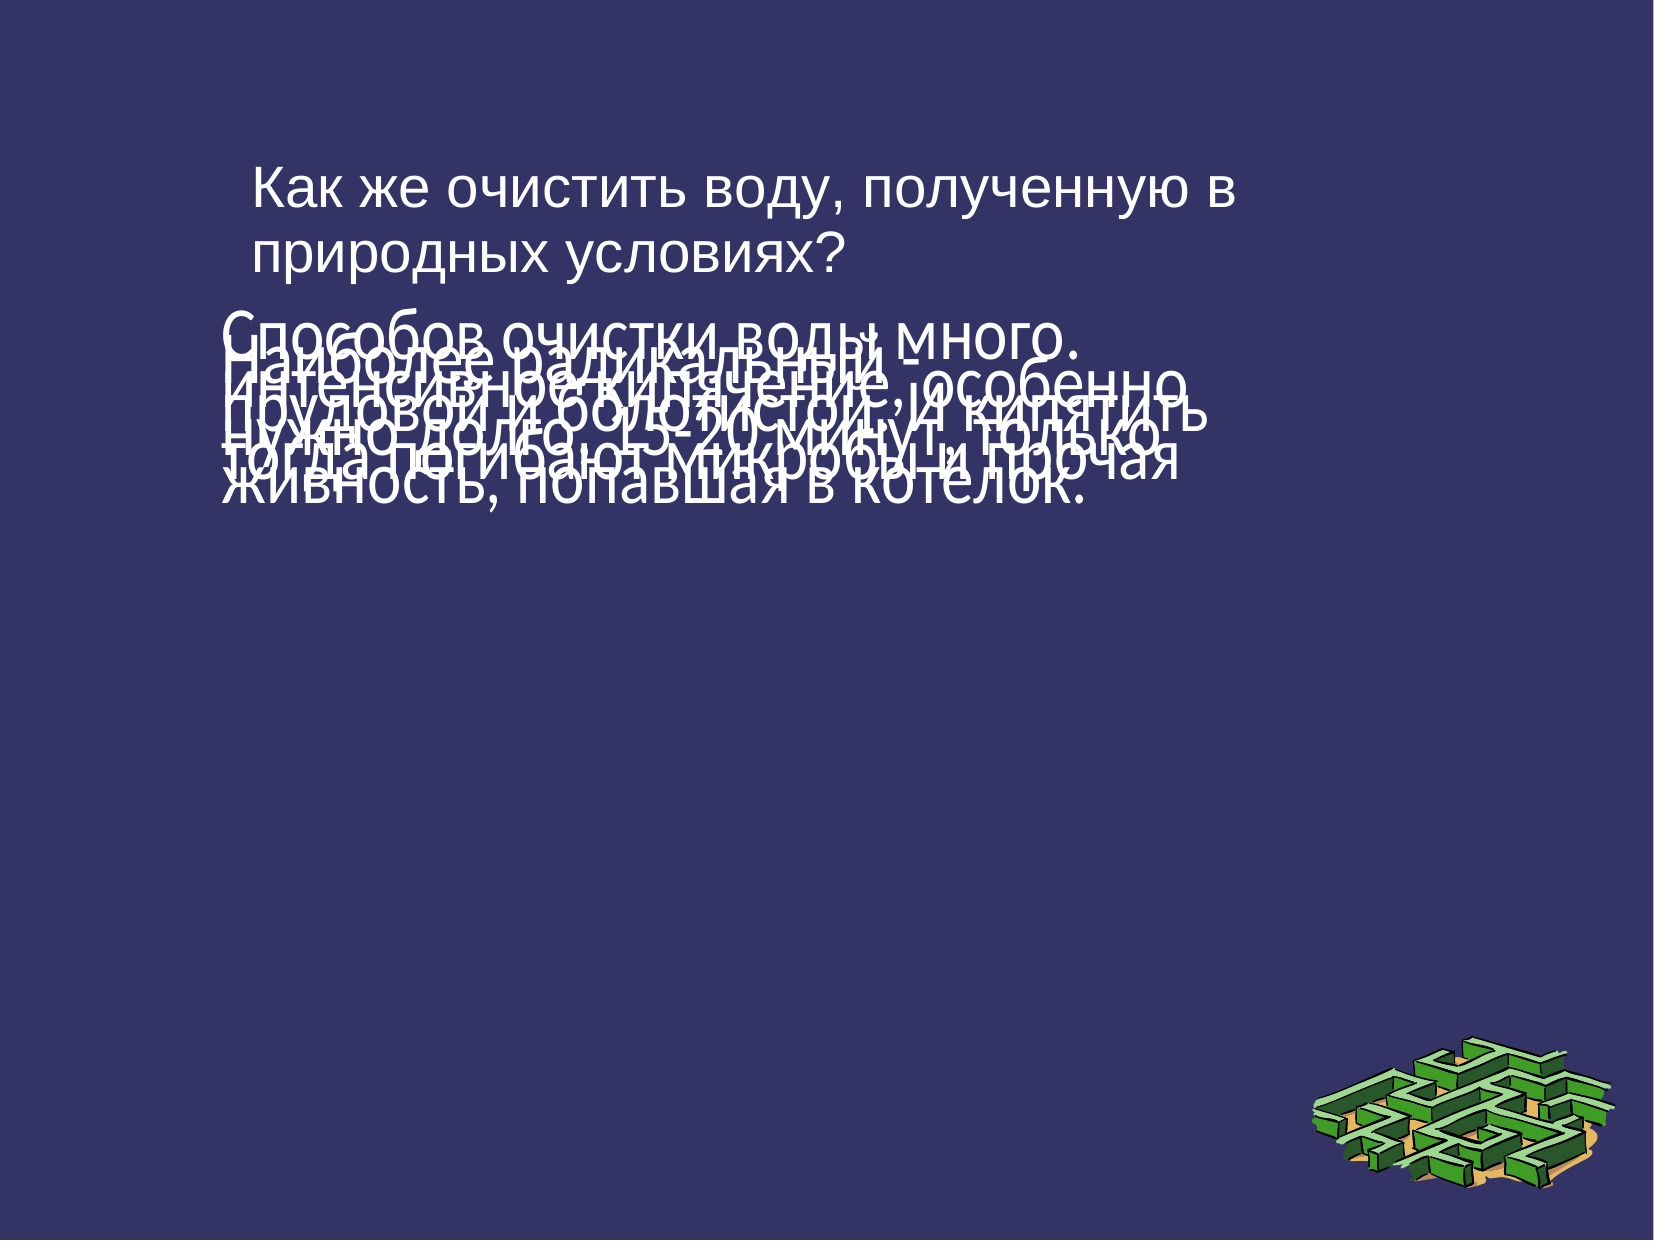

Как же очистить воду, полученную в природных условиях?
Способов очистки воды много. Наиболее радикальный - интенсивное кипячение, особенно прудовой и болотистой. И кипятить нужно долго, 15-20 минут, только тогда погибают микробы и прочая живность, попавшая в котелок.